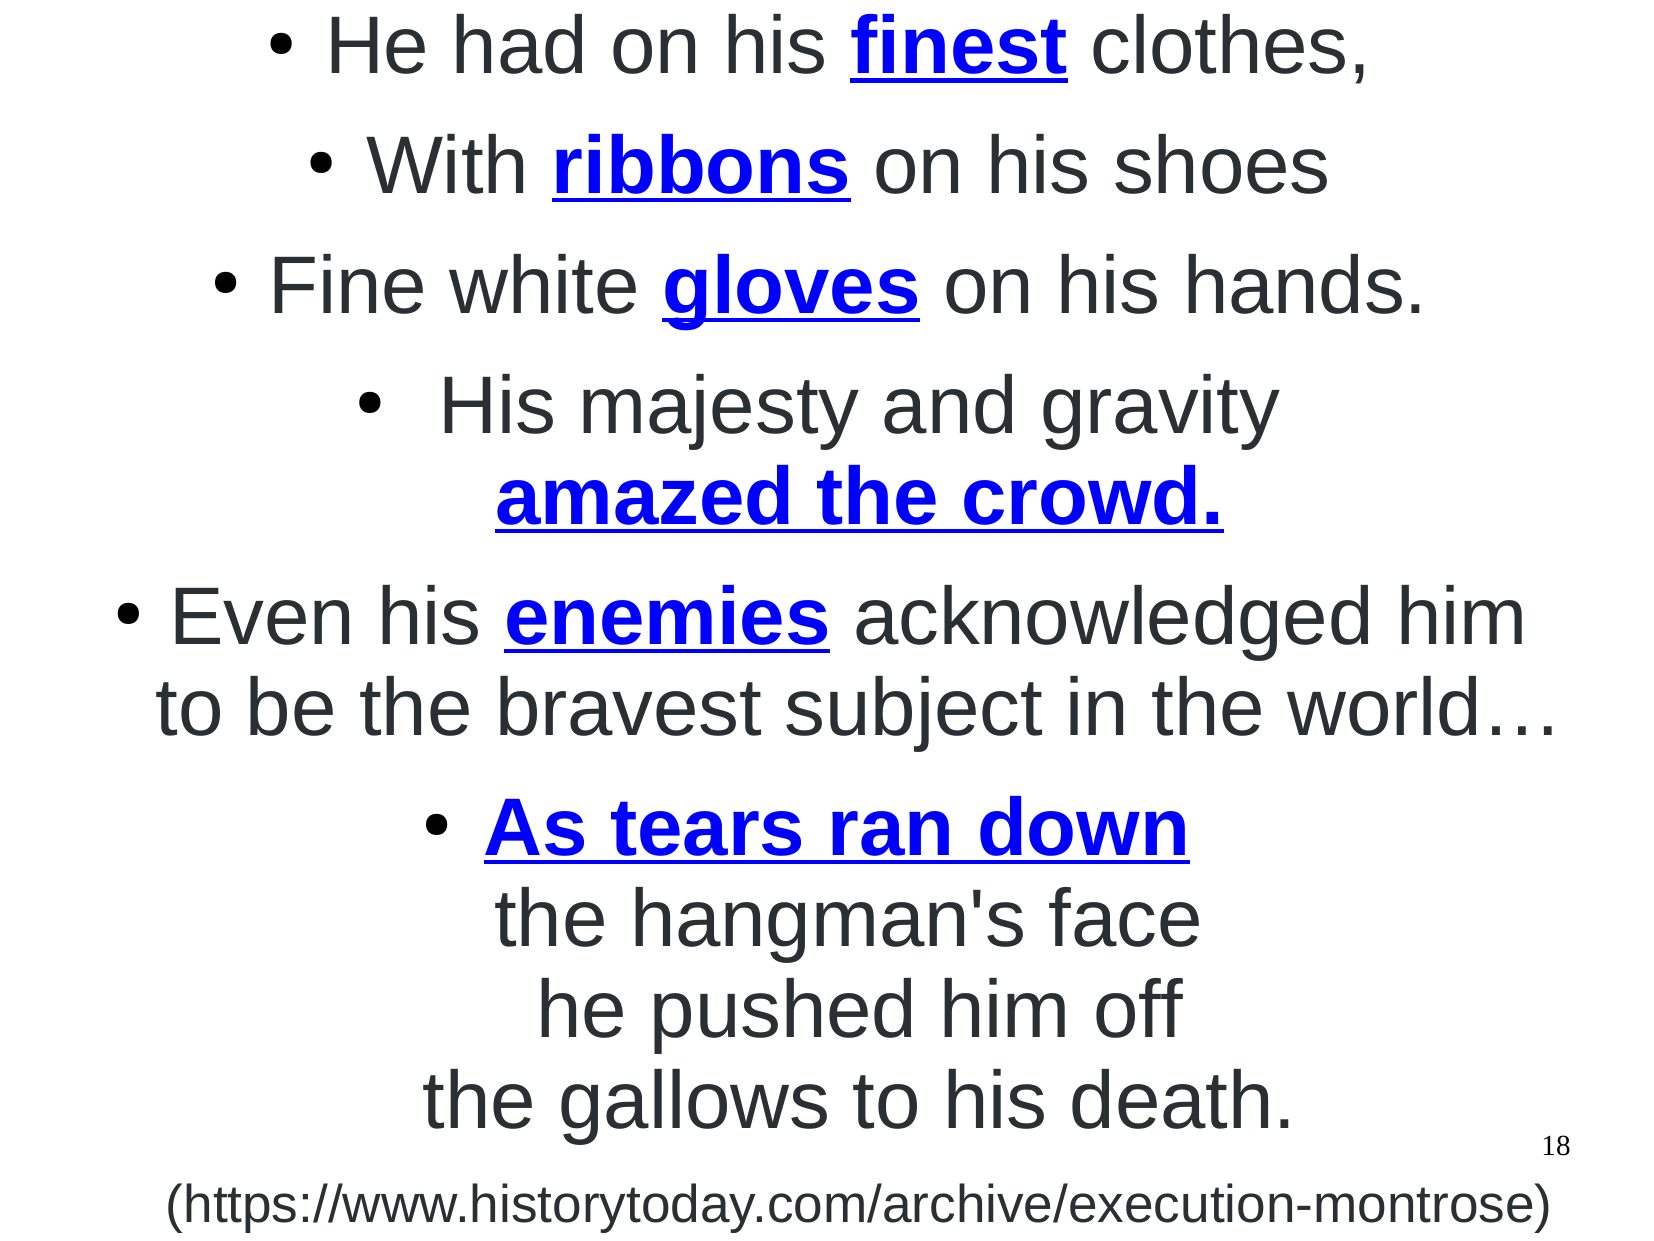

# He had on his finest clothes,
With ribbons on his shoes
Fine white gloves on his hands.
 His majesty and gravity
amazed the crowd.
Even his enemies acknowledged him
to be the bravest subject in the world…
As tears ran down
the hangman's face
he pushed him off
the gallows to his death.
(https://www.historytoday.com/archive/execution-montrose)
18